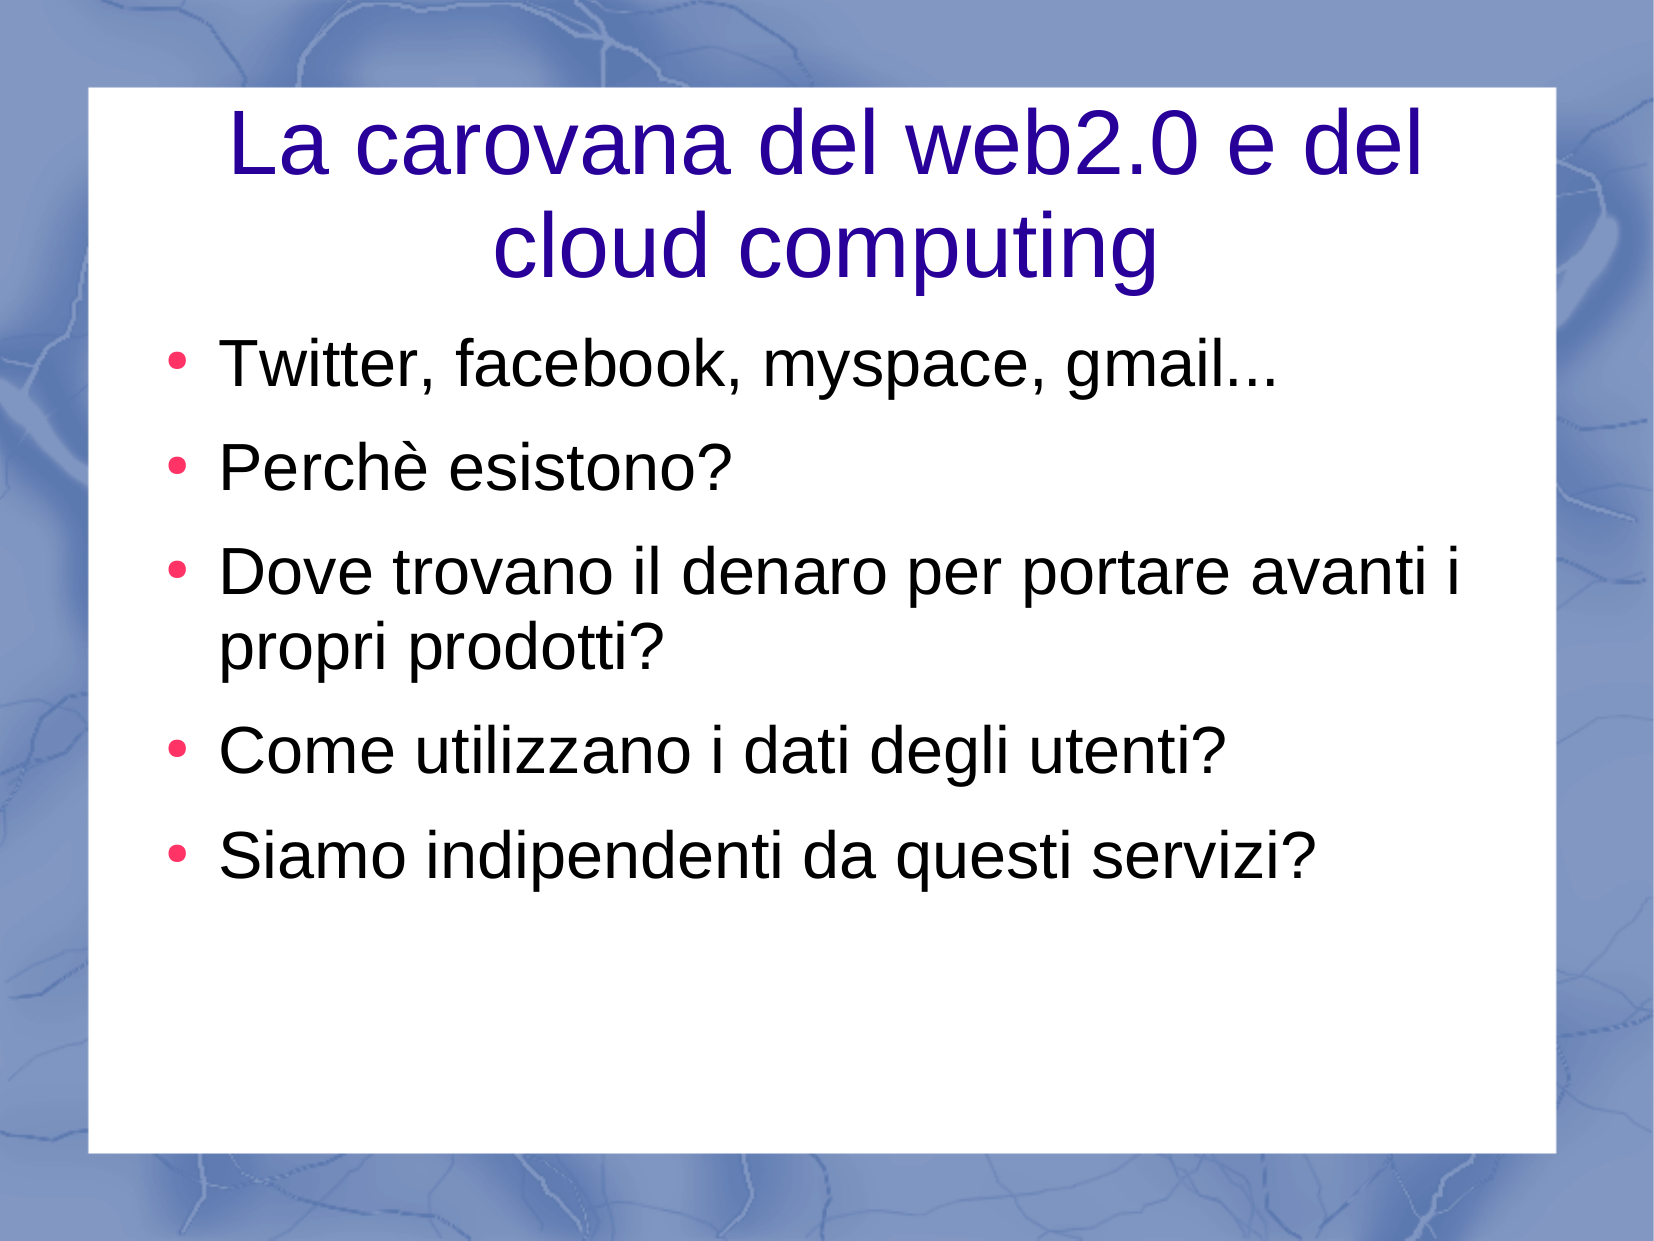

# La carovana del web2.0 e del cloud computing
Twitter, facebook, myspace, gmail...
Perchè esistono?
Dove trovano il denaro per portare avanti i propri prodotti?
Come utilizzano i dati degli utenti?
Siamo indipendenti da questi servizi?